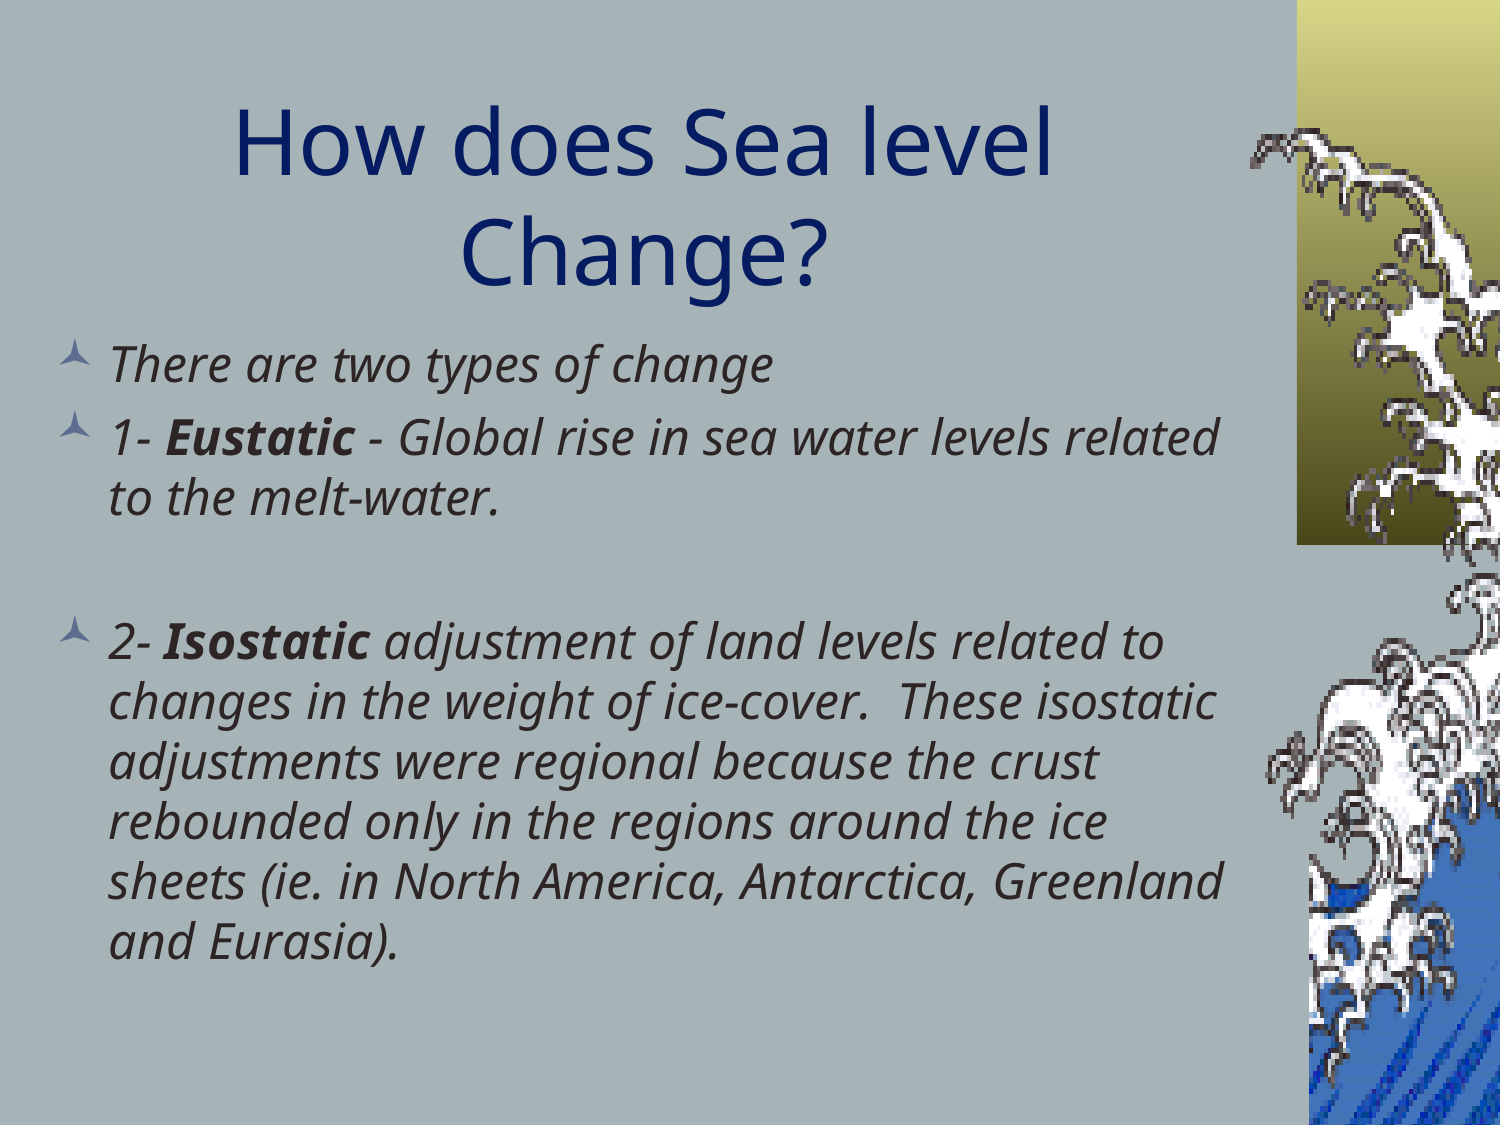

# How does Sea level Change?
There are two types of change
1- Eustatic - Global rise in sea water levels related to the melt-water.
2- Isostatic adjustment of land levels related to changes in the weight of ice-cover. These isostatic adjustments were regional because the crust rebounded only in the regions around the ice sheets (ie. in North America, Antarctica, Greenland and Eurasia).